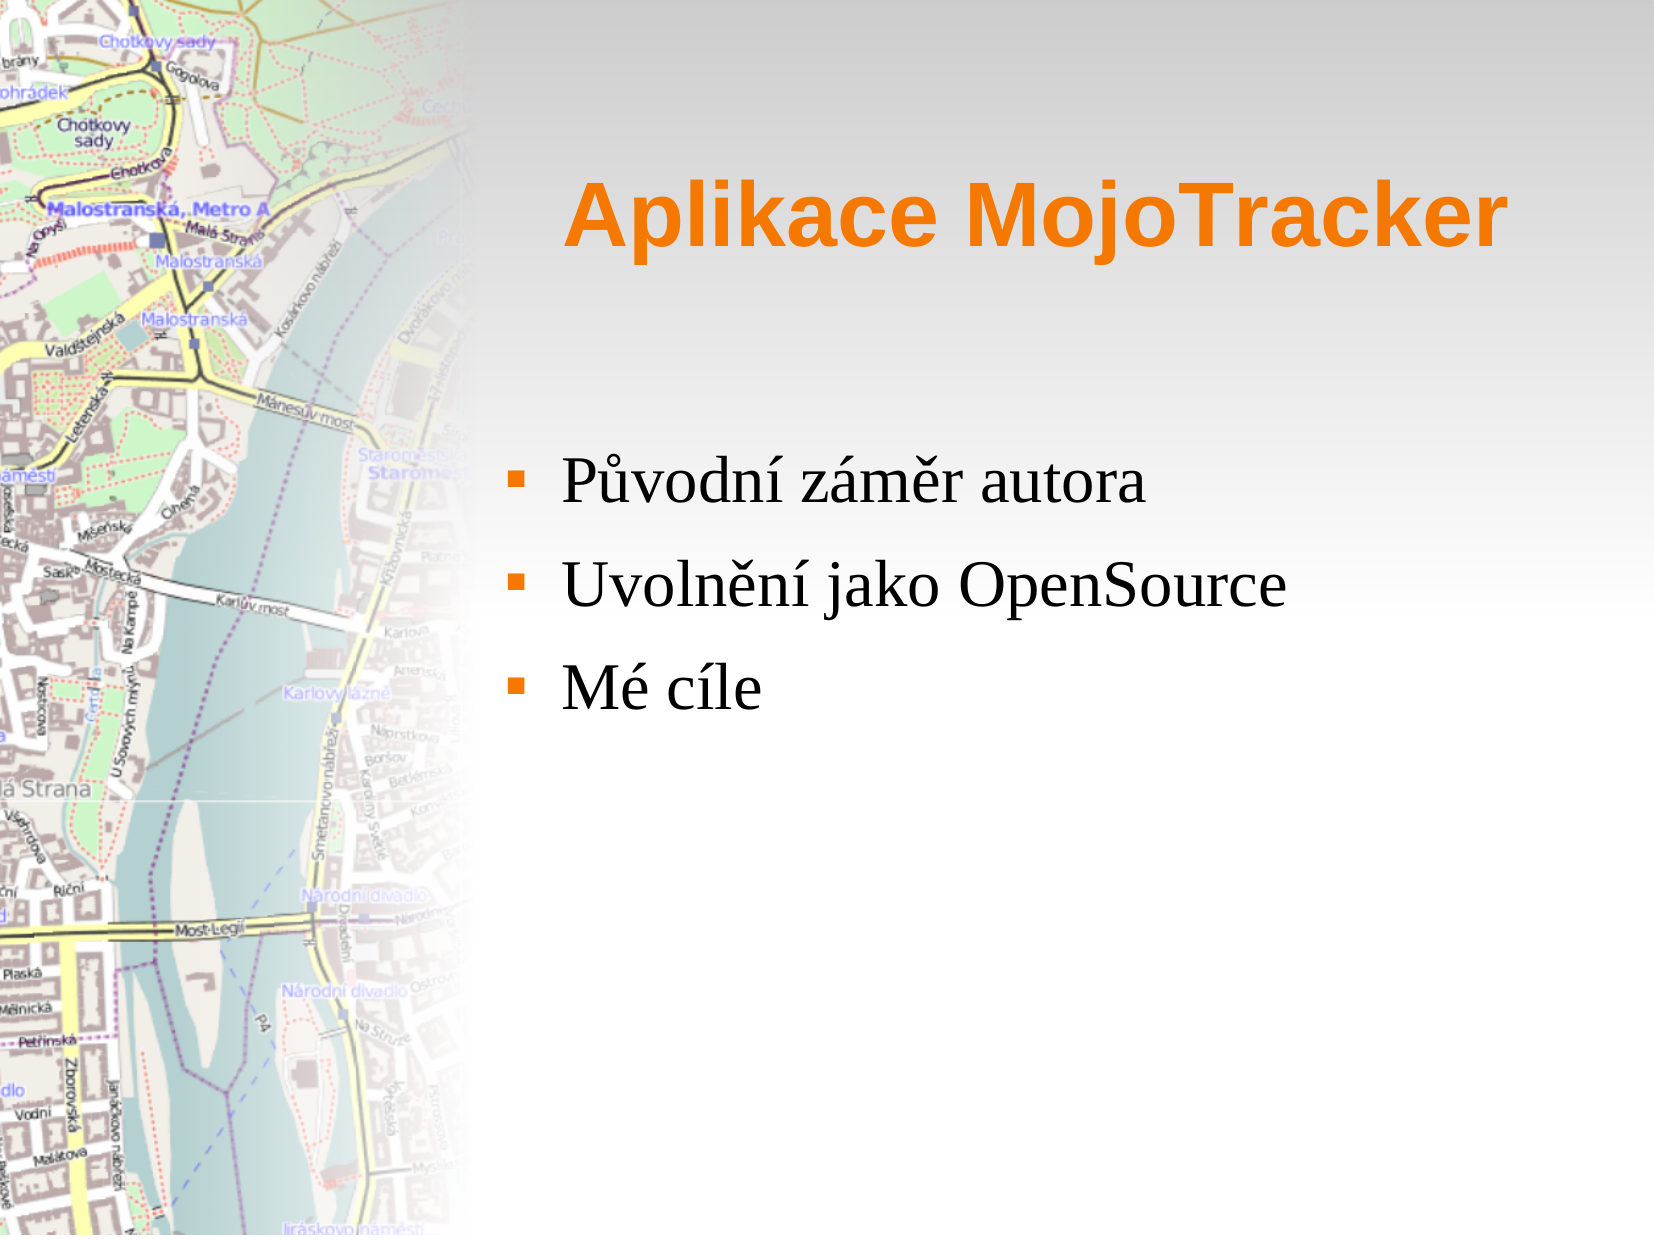

# Aplikace MojoTracker
Původní záměr autora
Uvolnění jako OpenSource
Mé cíle